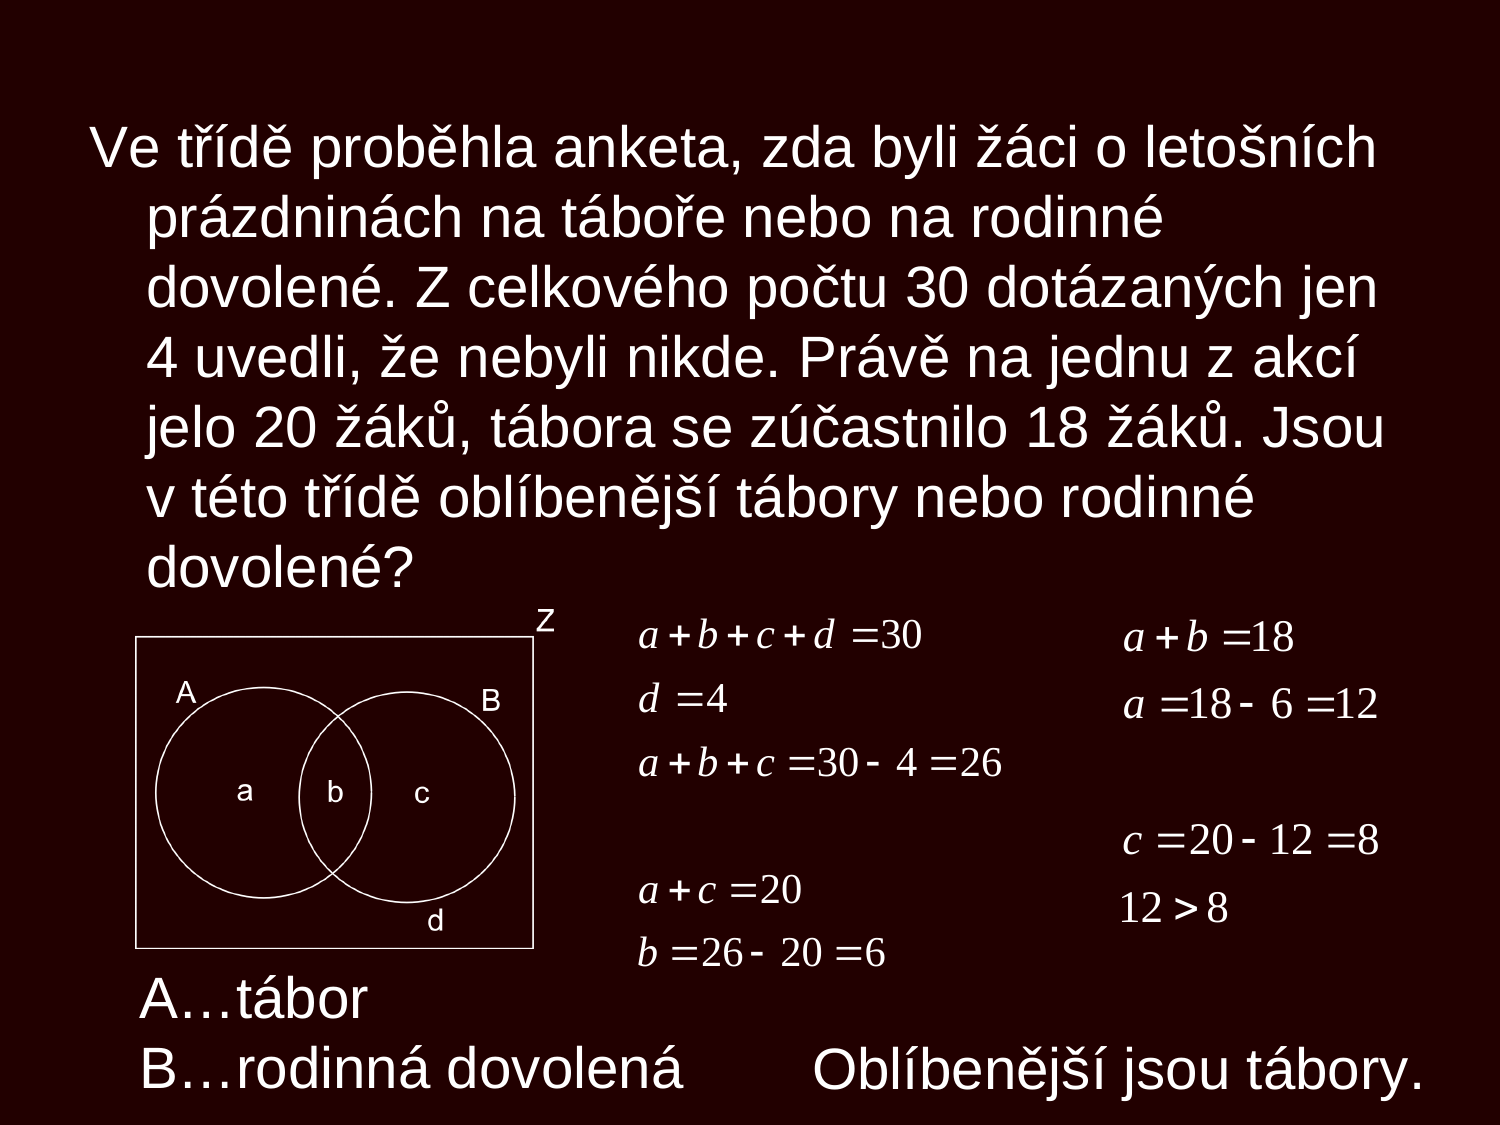

# Ve třídě proběhla anketa, zda byli žáci o letošních prázdninách na táboře nebo na rodinné dovolené. Z celkového počtu 30 dotázaných jen 4 uvedli, že nebyli nikde. Právě na jednu z akcí jelo 20 žáků, tábora se zúčastnilo 18 žáků. Jsou v této třídě oblíbenější tábory nebo rodinné dovolené?
A…tábor
B…rodinná dovolená
Oblíbenější jsou tábory.